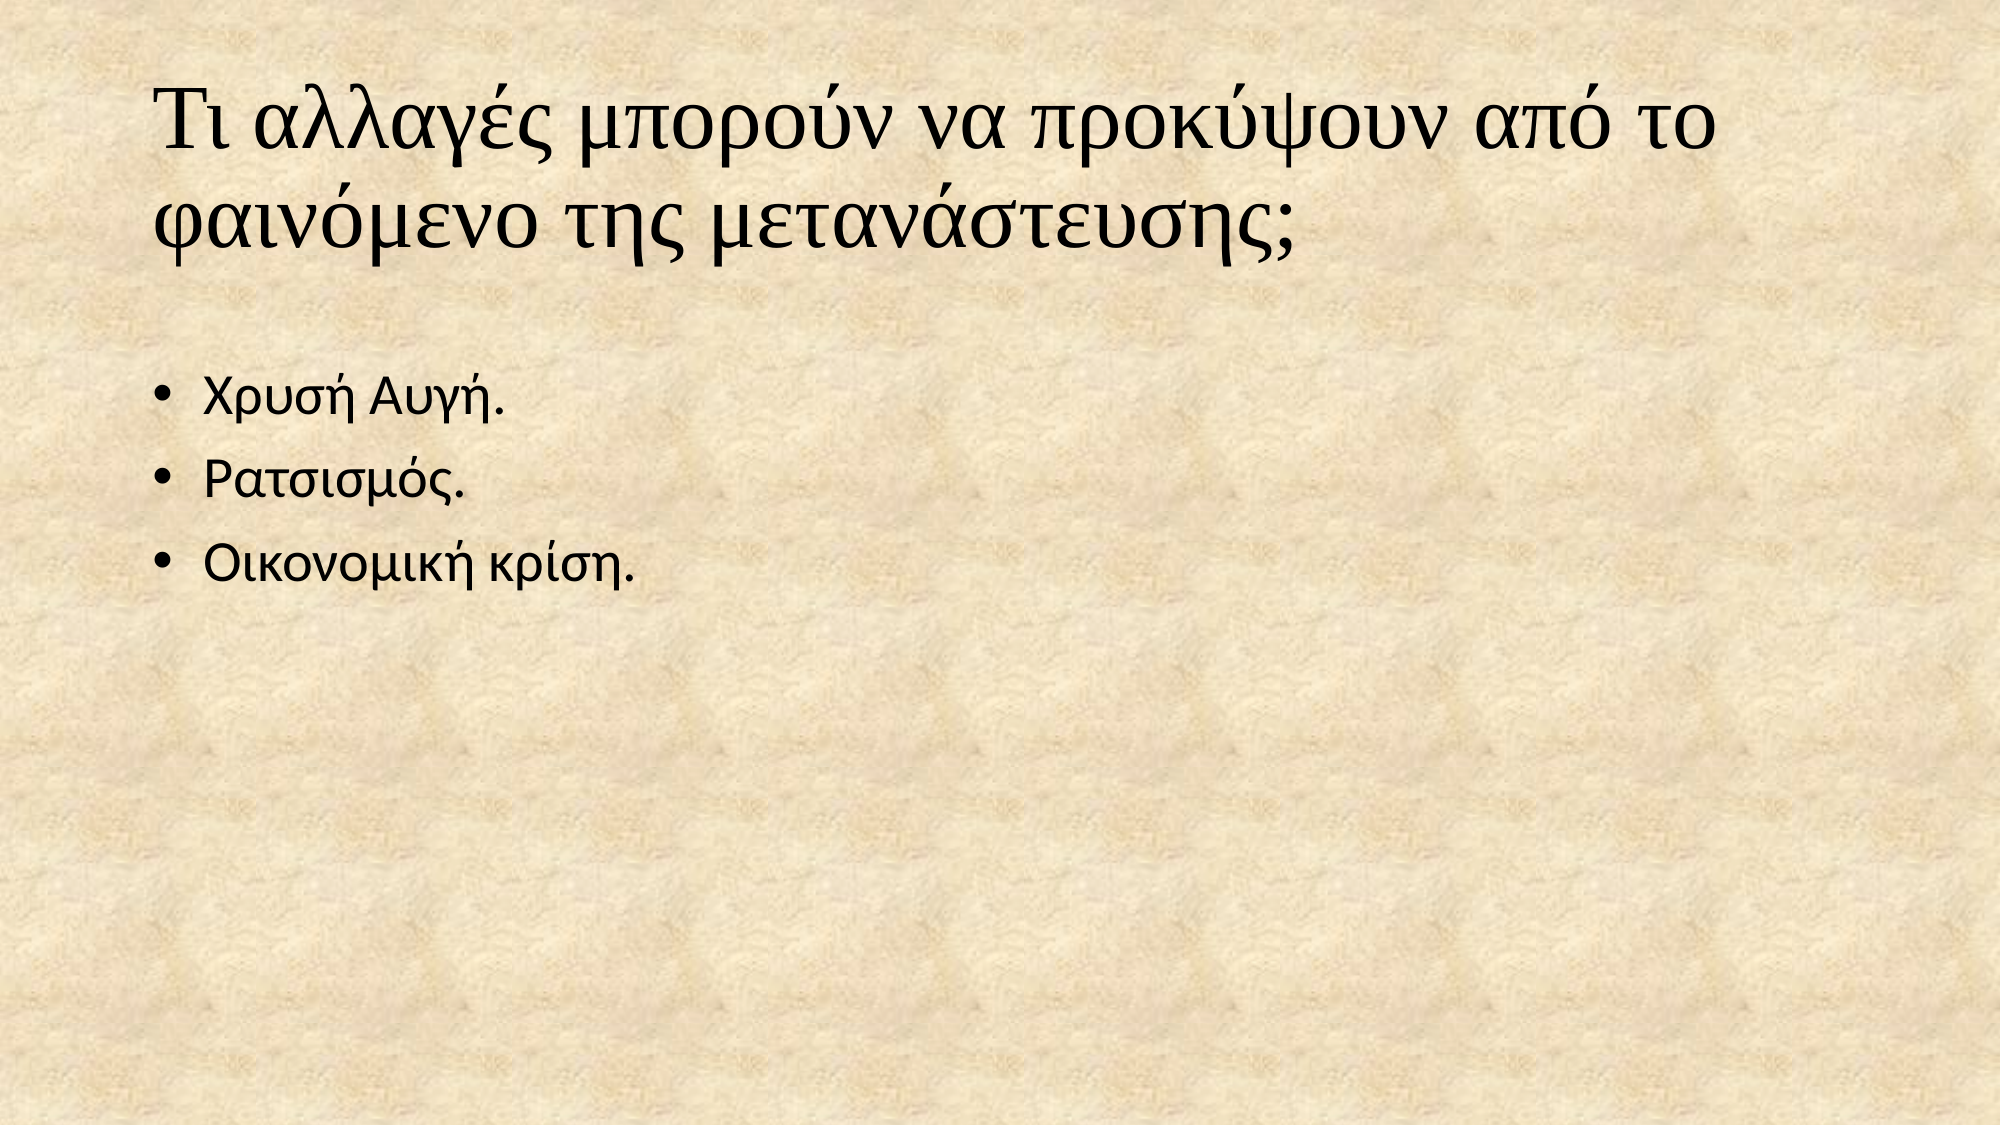

# Τι αλλαγές μπορούν να προκύψουν από το φαινόμενο της μετανάστευσης;
 Χρυσή Αυγή.
 Ρατσισμός.
 Οικονομική κρίση.